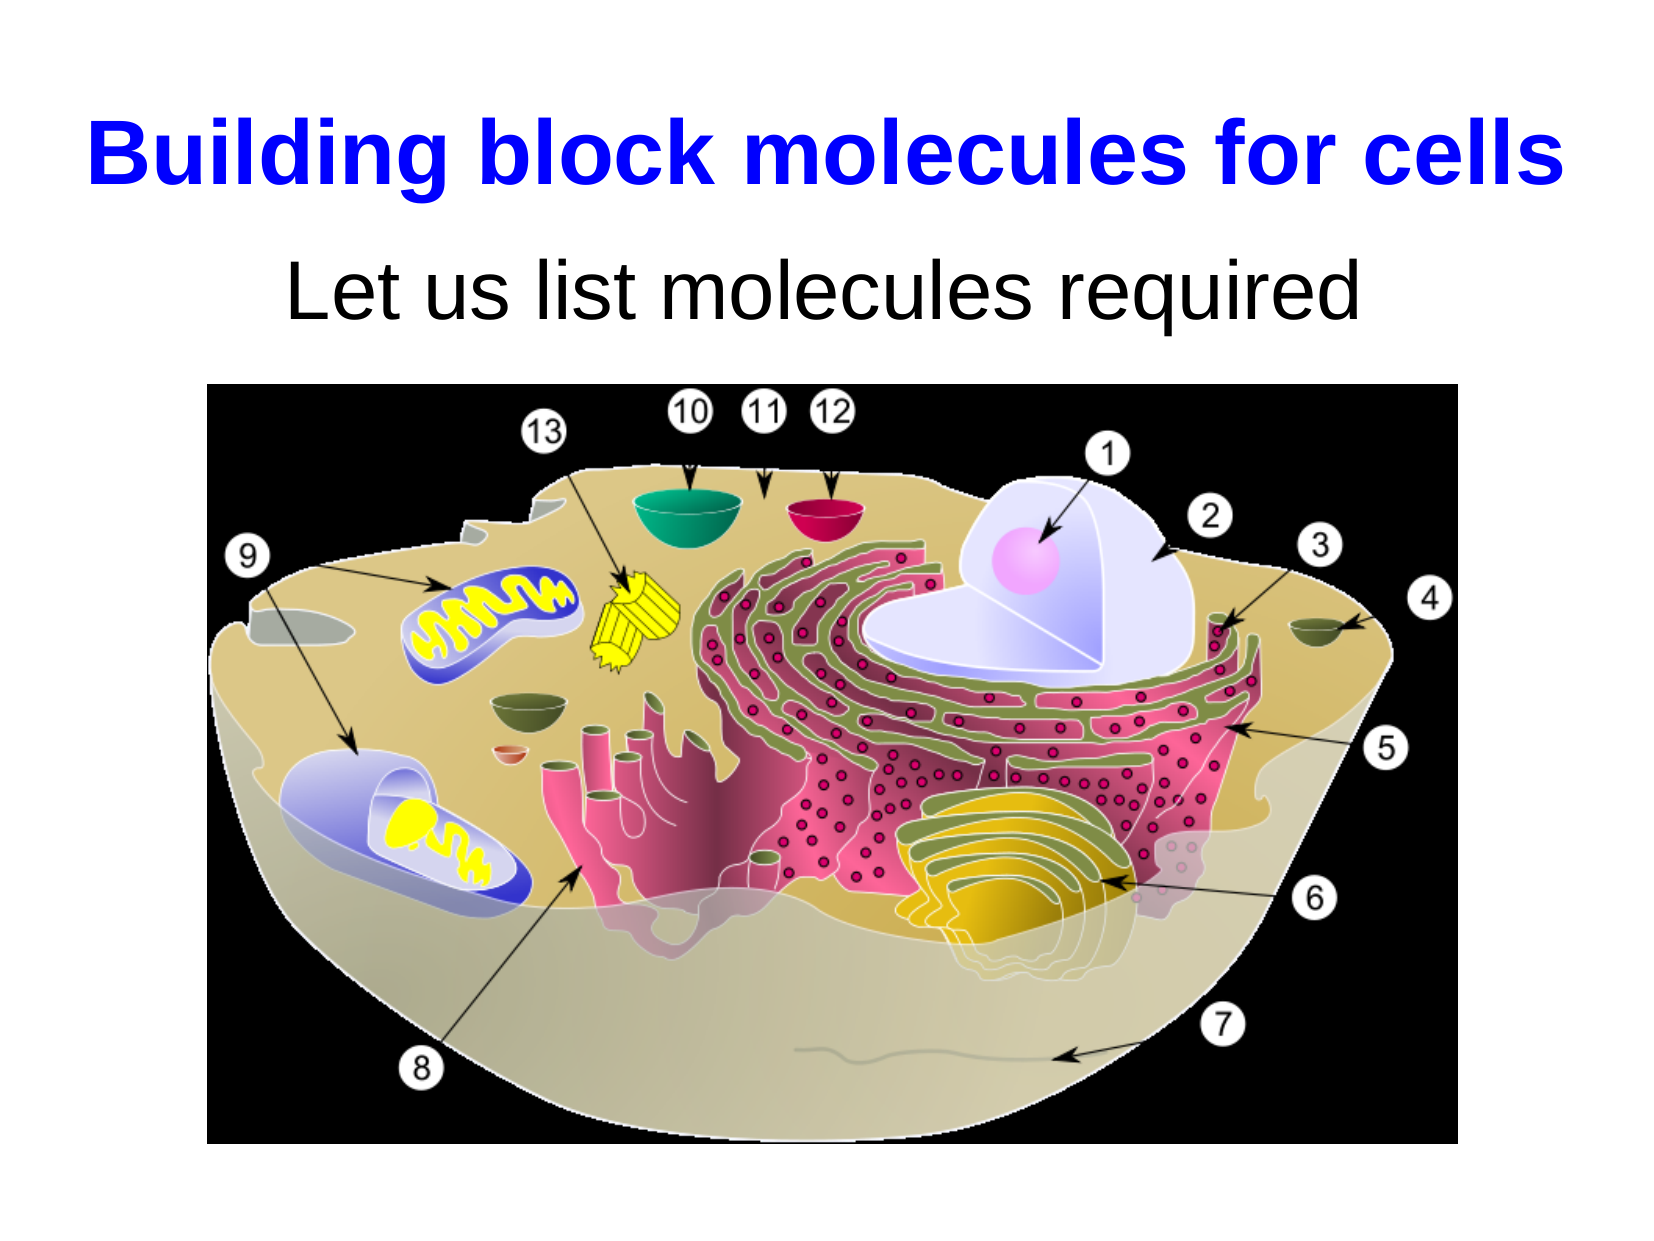

# Building block molecules for cells
Let us list molecules required